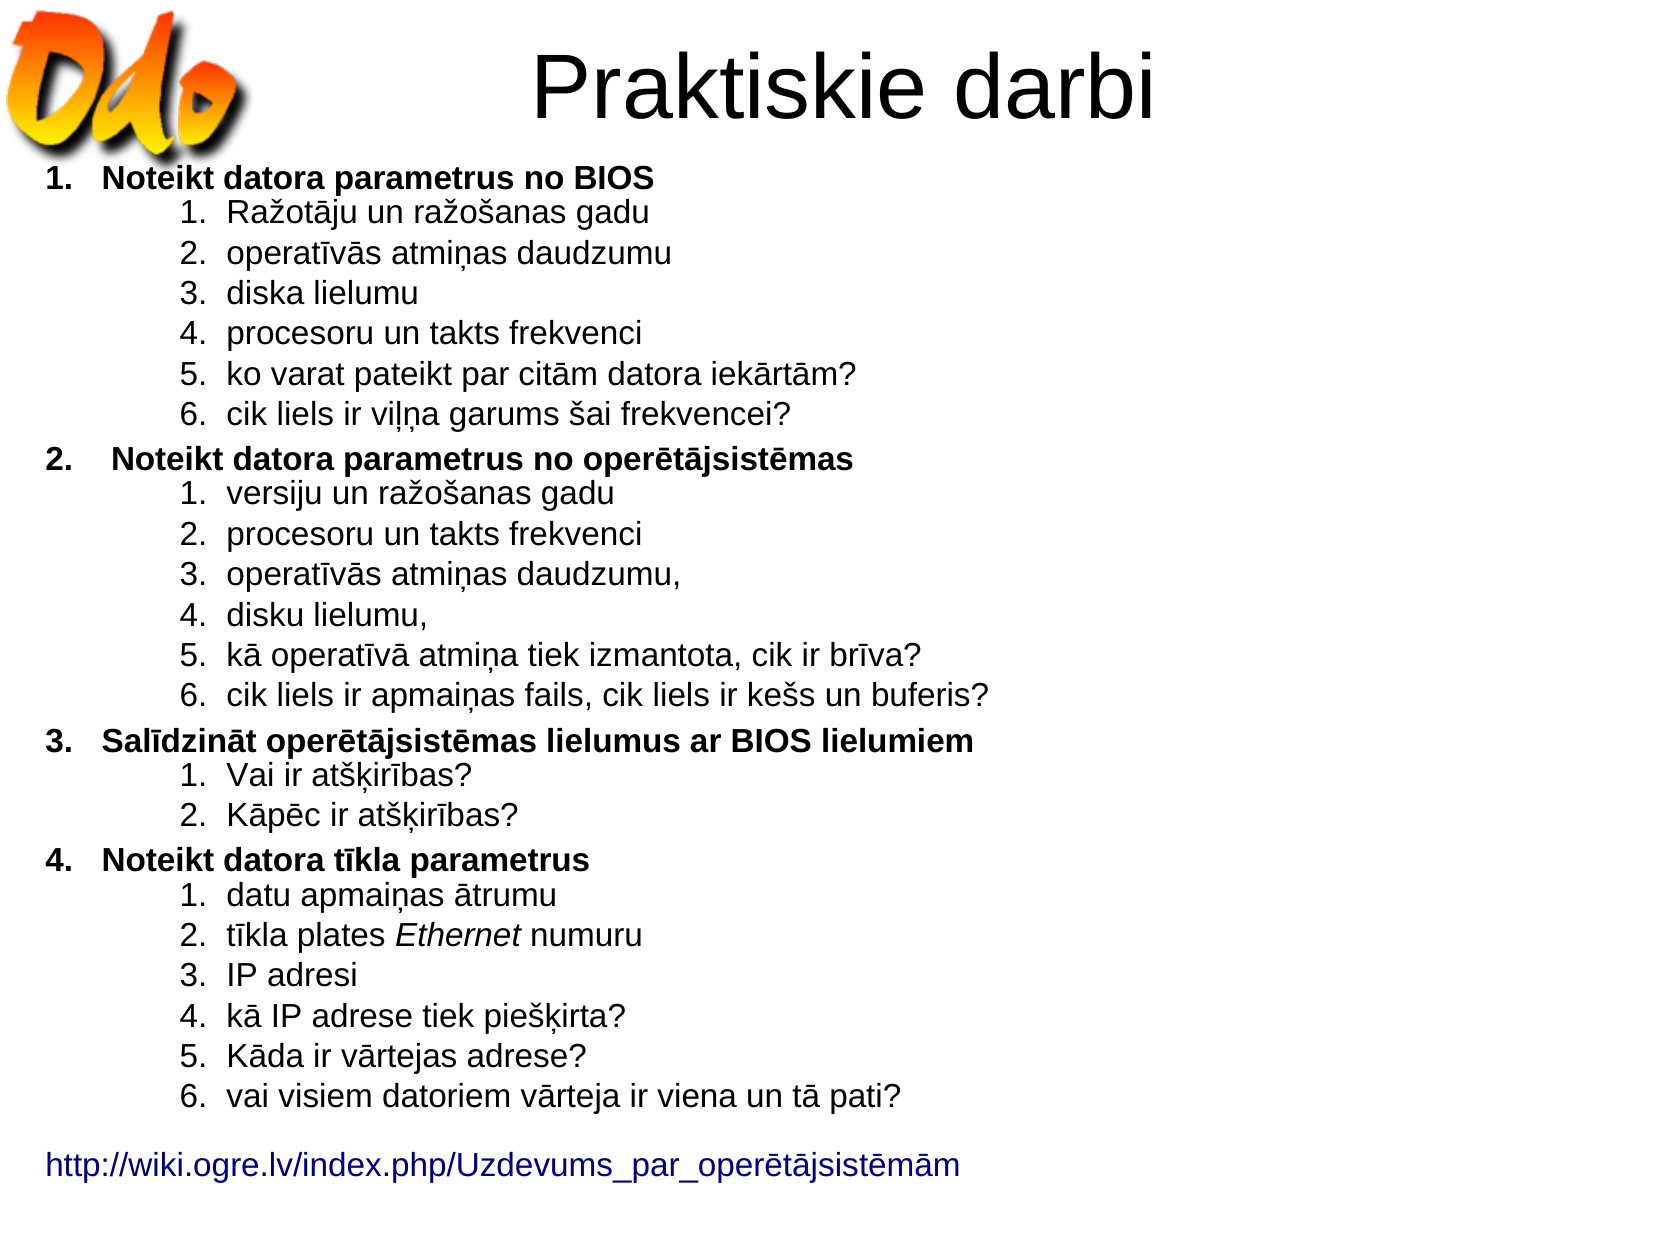

# Praktiskie darbi
Noteikt datora parametrus no BIOS
Ražotāju un ražošanas gadu
operatīvās atmiņas daudzumu
diska lielumu
procesoru un takts frekvenci
ko varat pateikt par citām datora iekārtām?
cik liels ir viļņa garums šai frekvencei?
 Noteikt datora parametrus no operētājsistēmas
versiju un ražošanas gadu
procesoru un takts frekvenci
operatīvās atmiņas daudzumu,
disku lielumu,
kā operatīvā atmiņa tiek izmantota, cik ir brīva?
cik liels ir apmaiņas fails, cik liels ir kešs un buferis?
Salīdzināt operētājsistēmas lielumus ar BIOS lielumiem
Vai ir atšķirības?
Kāpēc ir atšķirības?
Noteikt datora tīkla parametrus
datu apmaiņas ātrumu
tīkla plates Ethernet numuru
IP adresi
kā IP adrese tiek piešķirta?
Kāda ir vārtejas adrese?
vai visiem datoriem vārteja ir viena un tā pati?
http://wiki.ogre.lv/index.php/Uzdevums_par_operētājsistēmām